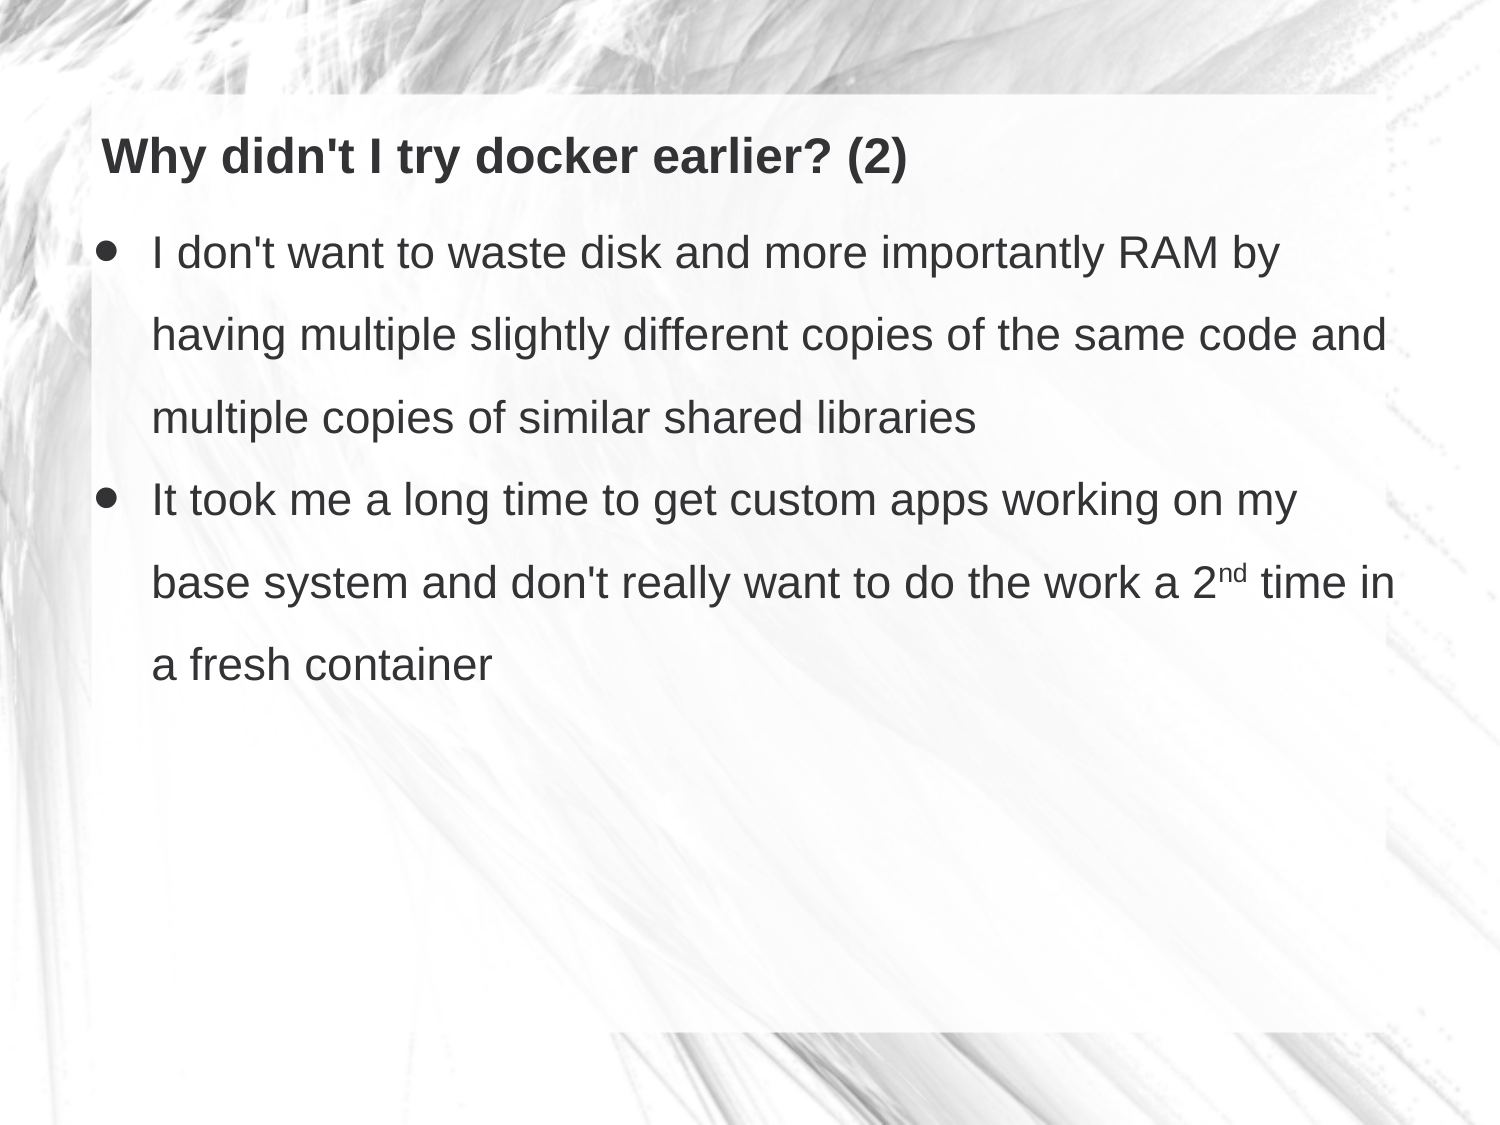

# Why didn't I try docker earlier? (2)
I don't want to waste disk and more importantly RAM by having multiple slightly different copies of the same code and multiple copies of similar shared libraries
It took me a long time to get custom apps working on my base system and don't really want to do the work a 2nd time in a fresh container